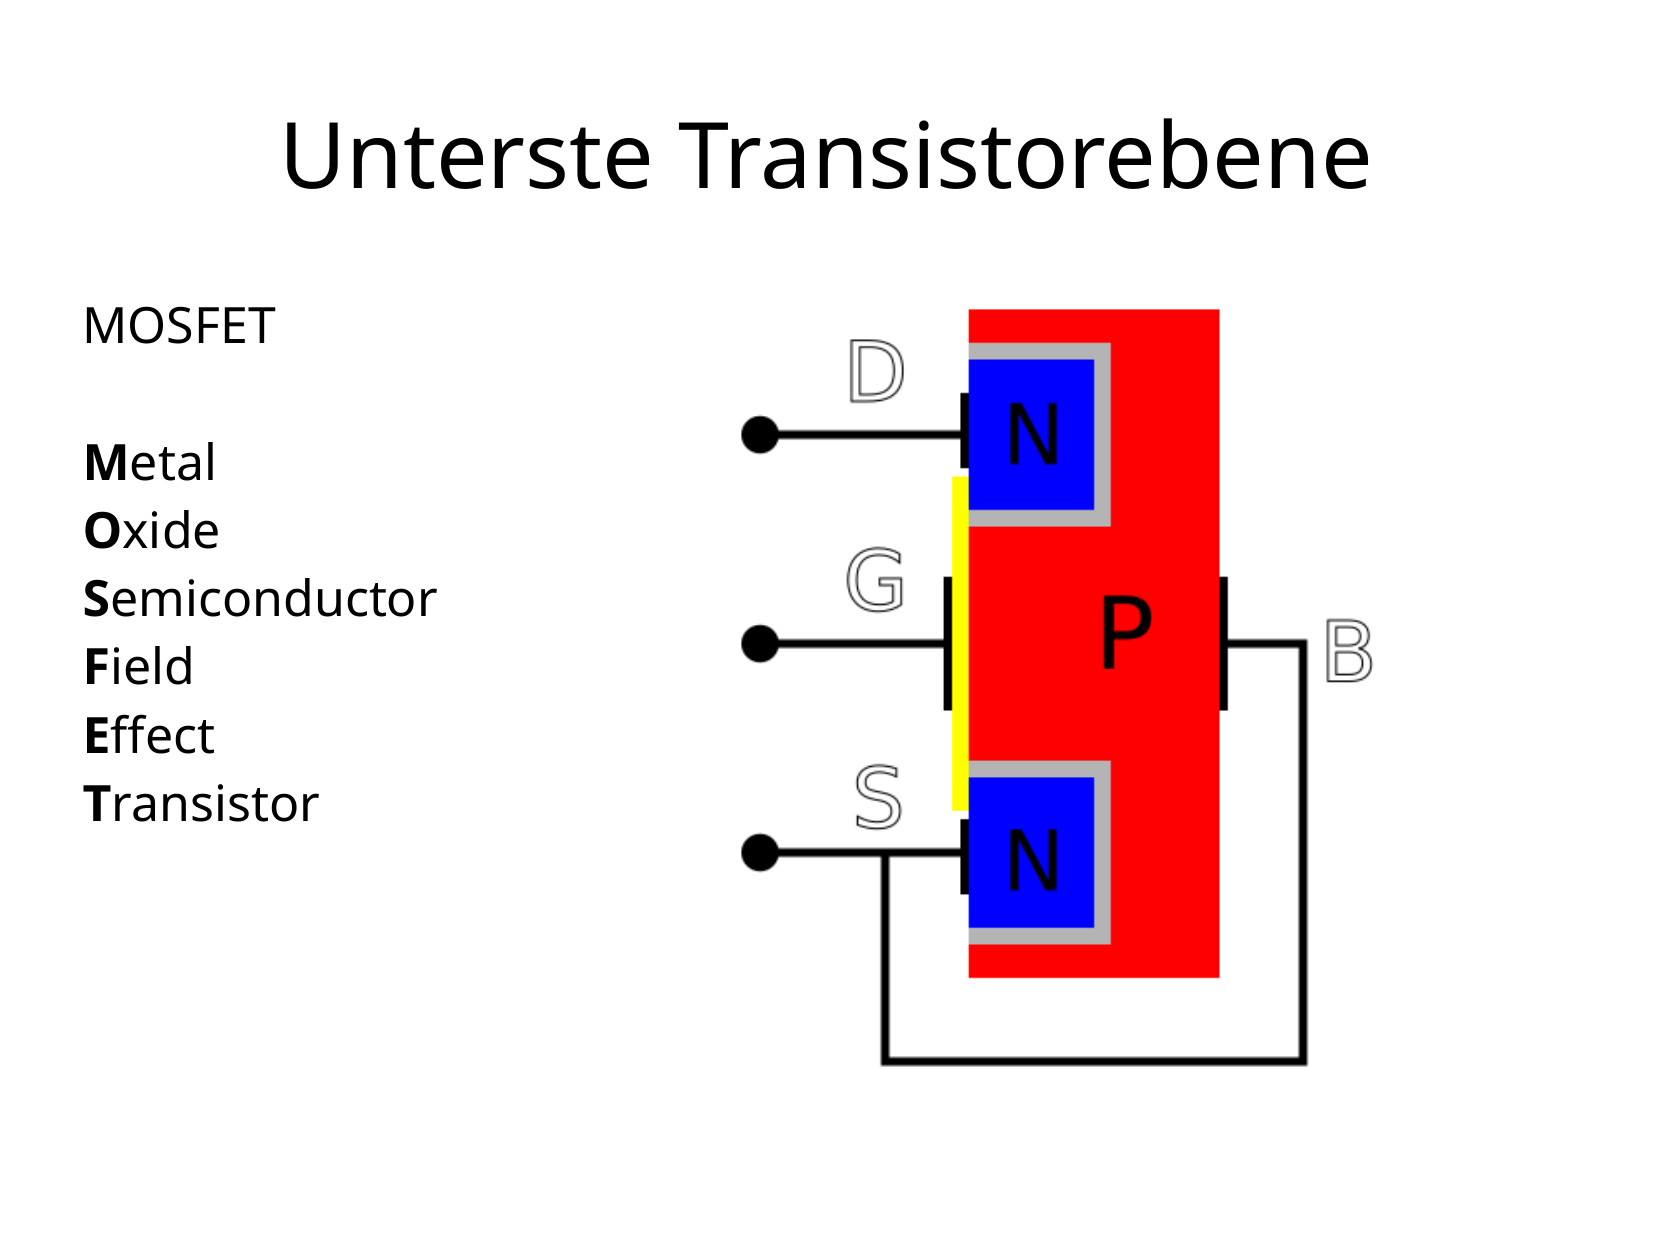

# Unterste Transistorebene
MOSFET
Metal
Oxide
Semiconductor
Field
Effect
Transistor